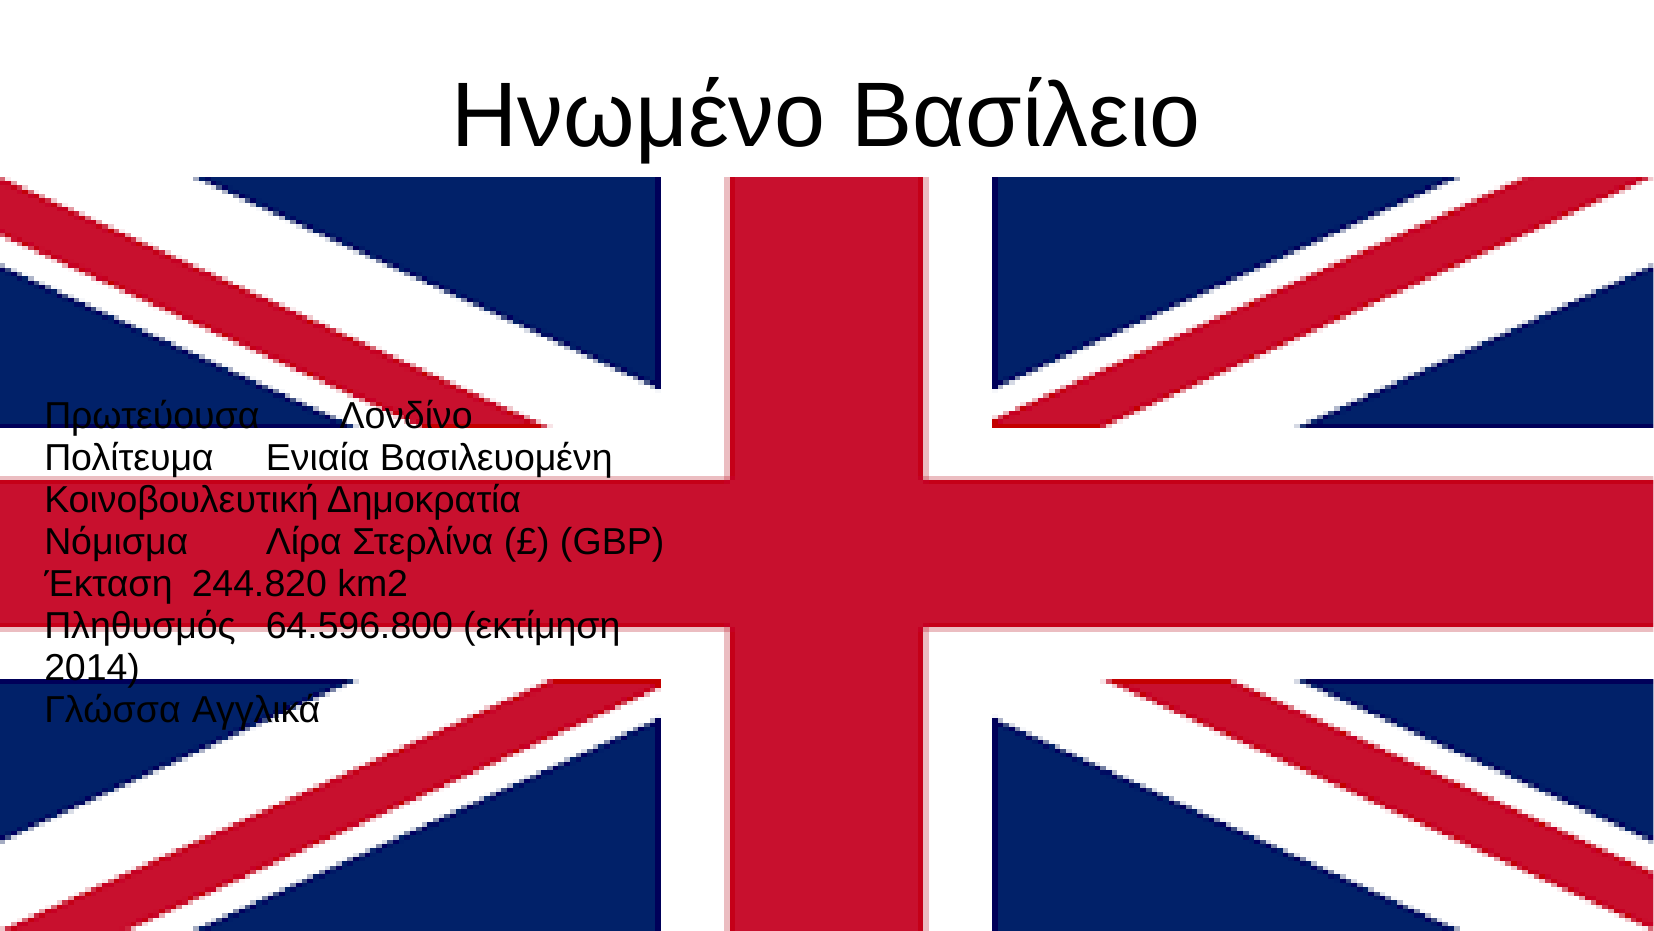

# Ηνωμένο Βασίλειο
Πρωτεύουσα 	Λονδίνο
Πολίτευμα 	Ενιαία Βασιλευομένη Κοινοβουλευτική Δημοκρατία
Νόμισμα 	Λίρα Στερλίνα (£) (GBP)
Έκταση 	244.820 km2
Πληθυσμός 	64.596.800 (εκτίμηση 2014)
Γλώσσα 	Αγγλικά